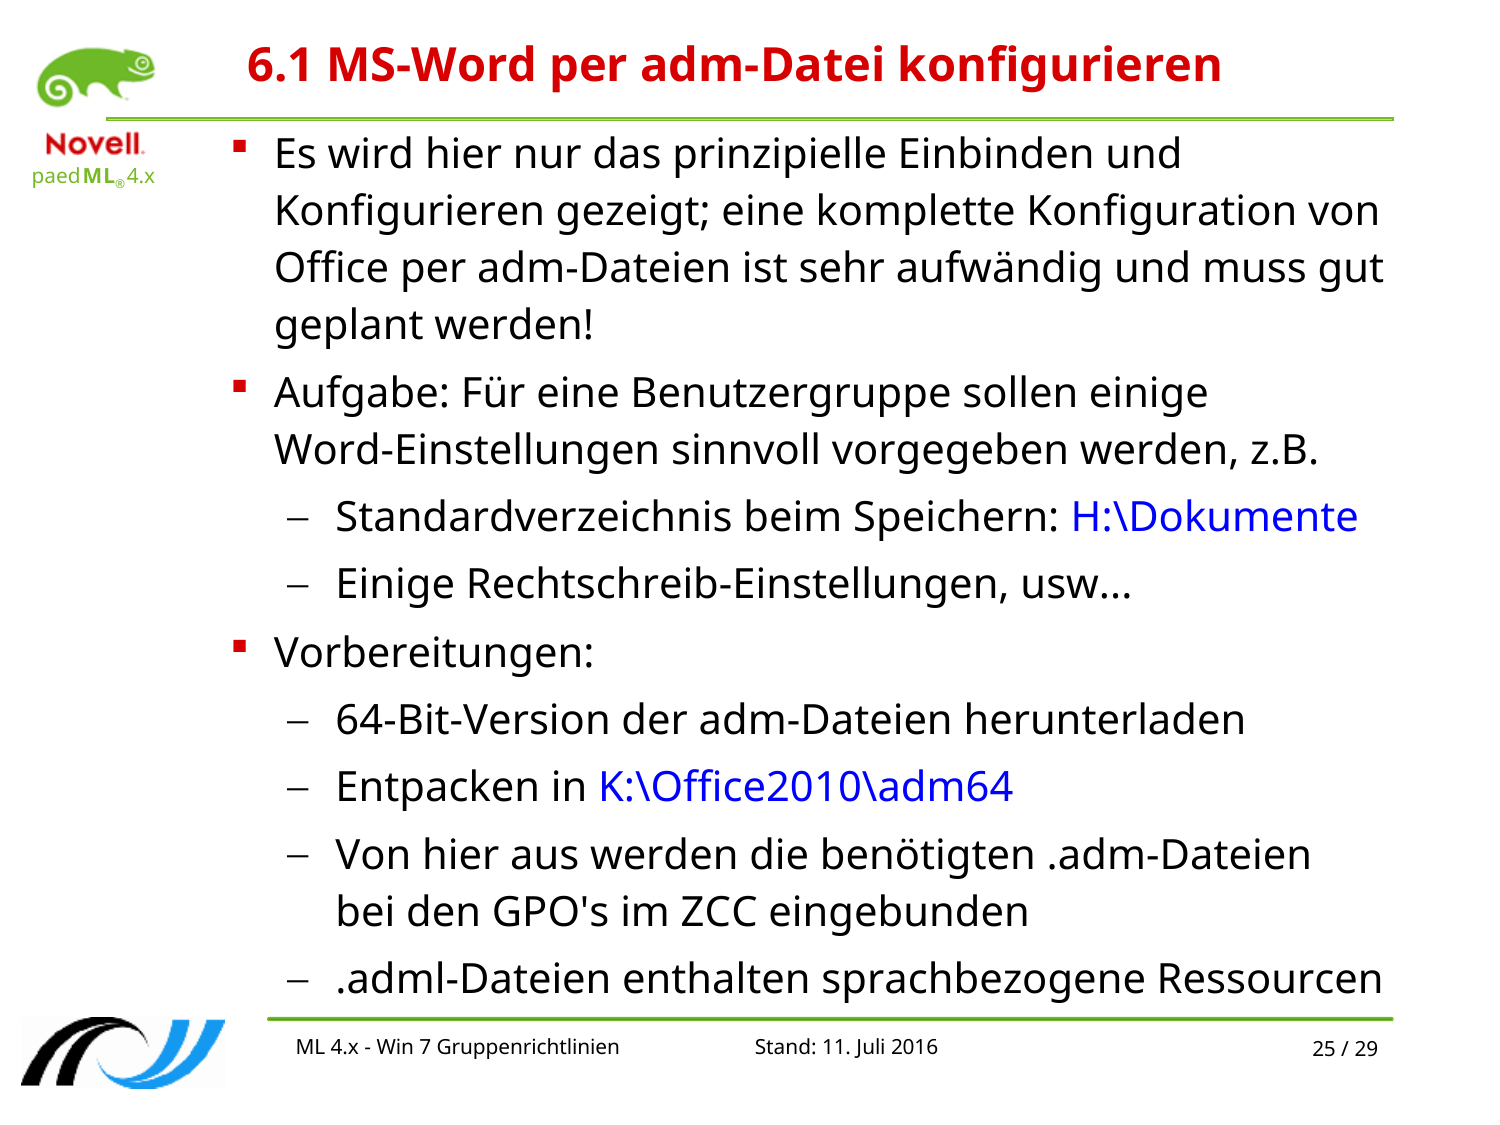

# 6.1 MS-Word per adm-Datei konfigurieren
Es wird hier nur das prinzipielle Einbinden und Konfigurieren gezeigt; eine komplette Konfiguration von Office per adm-Dateien ist sehr aufwändig und muss gut geplant werden!
Aufgabe: Für eine Benutzergruppe sollen einige
Word-Einstellungen sinnvoll vorgegeben werden, z.B.
Standardverzeichnis beim Speichern: H:\Dokumente
Einige Rechtschreib-Einstellungen, usw...
Vorbereitungen:
64-Bit-Version der adm-Dateien herunterladen
Entpacken in K:\Office2010\adm64
Von hier aus werden die benötigten .adm-Dateien
bei den GPO's im ZCC eingebunden
.adml-Dateien enthalten sprachbezogene Ressourcen
ML 4.x - Win 7 Gruppenrichtlinien
11. Juli 2016
25